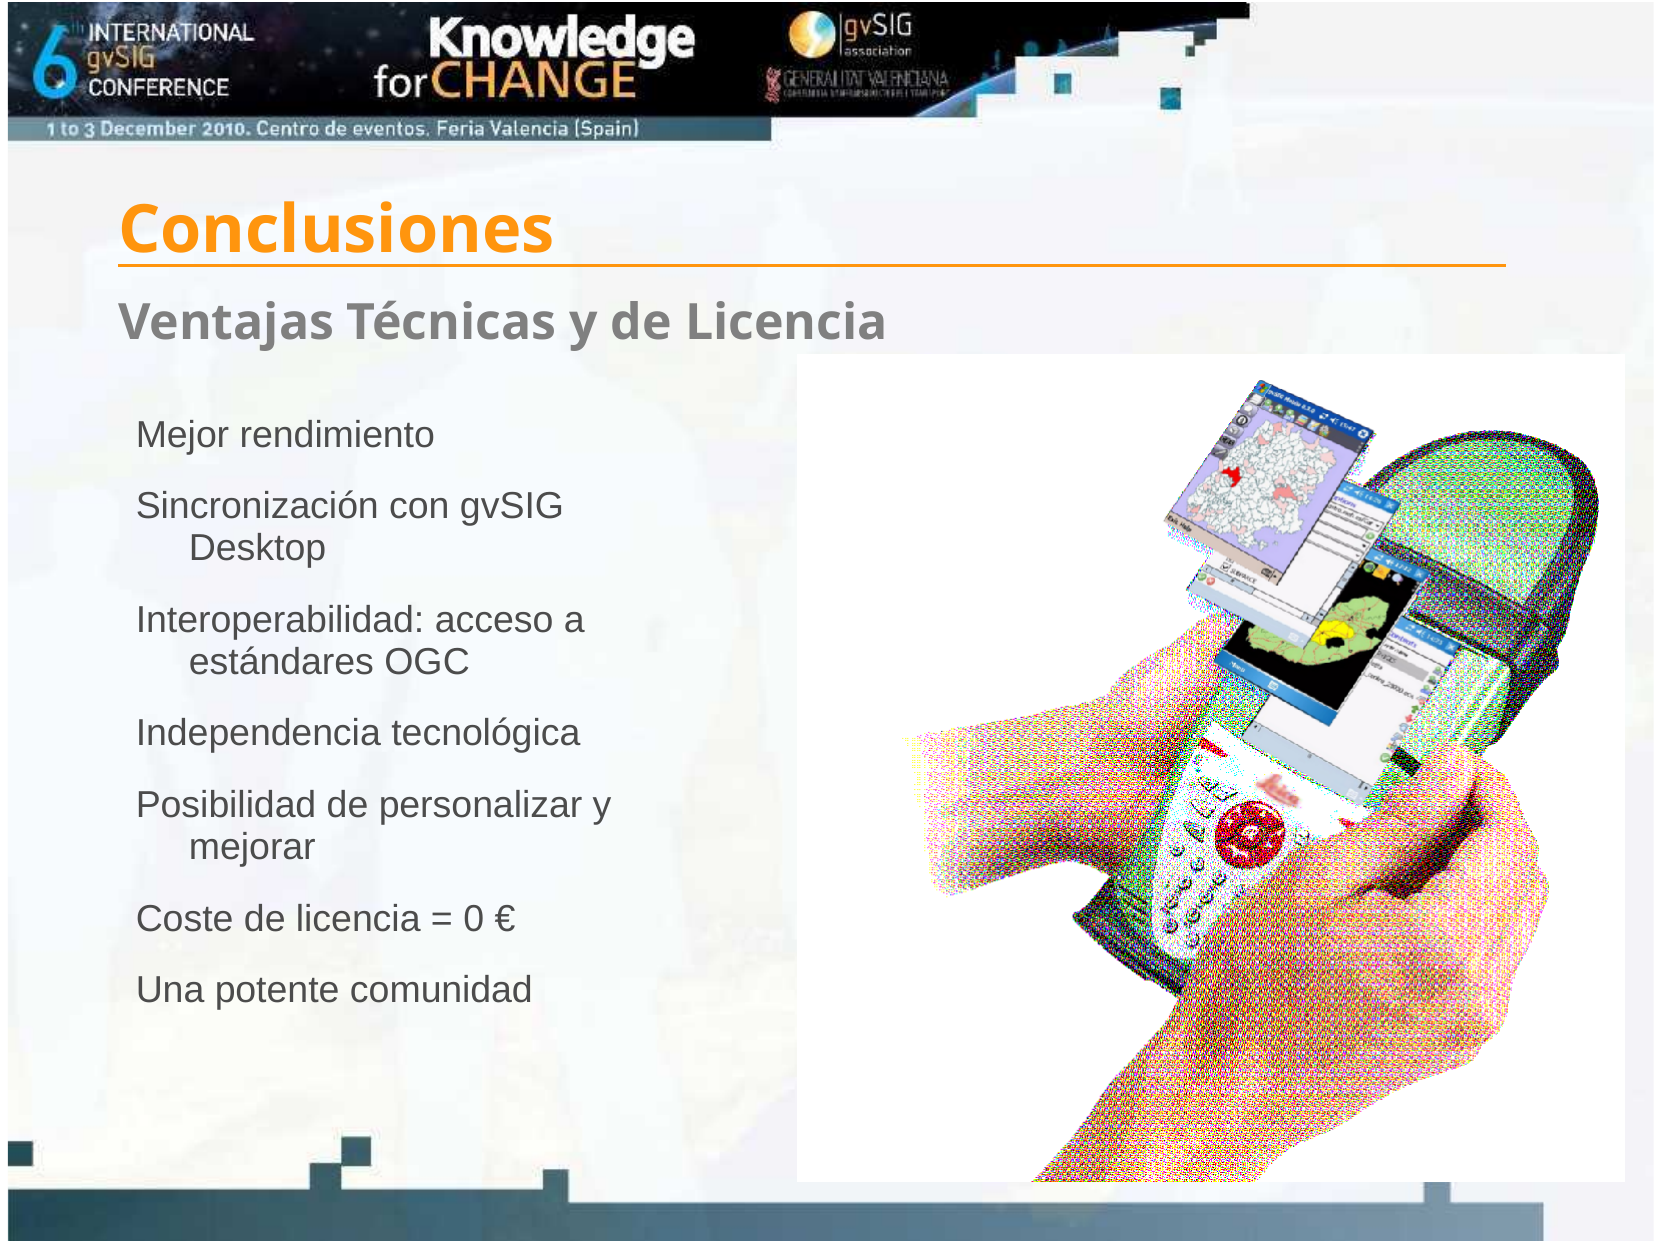

# Conclusiones
Ventajas Técnicas y de Licencia
Mejor rendimiento
Sincronización con gvSIG Desktop
Interoperabilidad: acceso a estándares OGC
Independencia tecnológica
Posibilidad de personalizar y mejorar
Coste de licencia = 0 €
Una potente comunidad